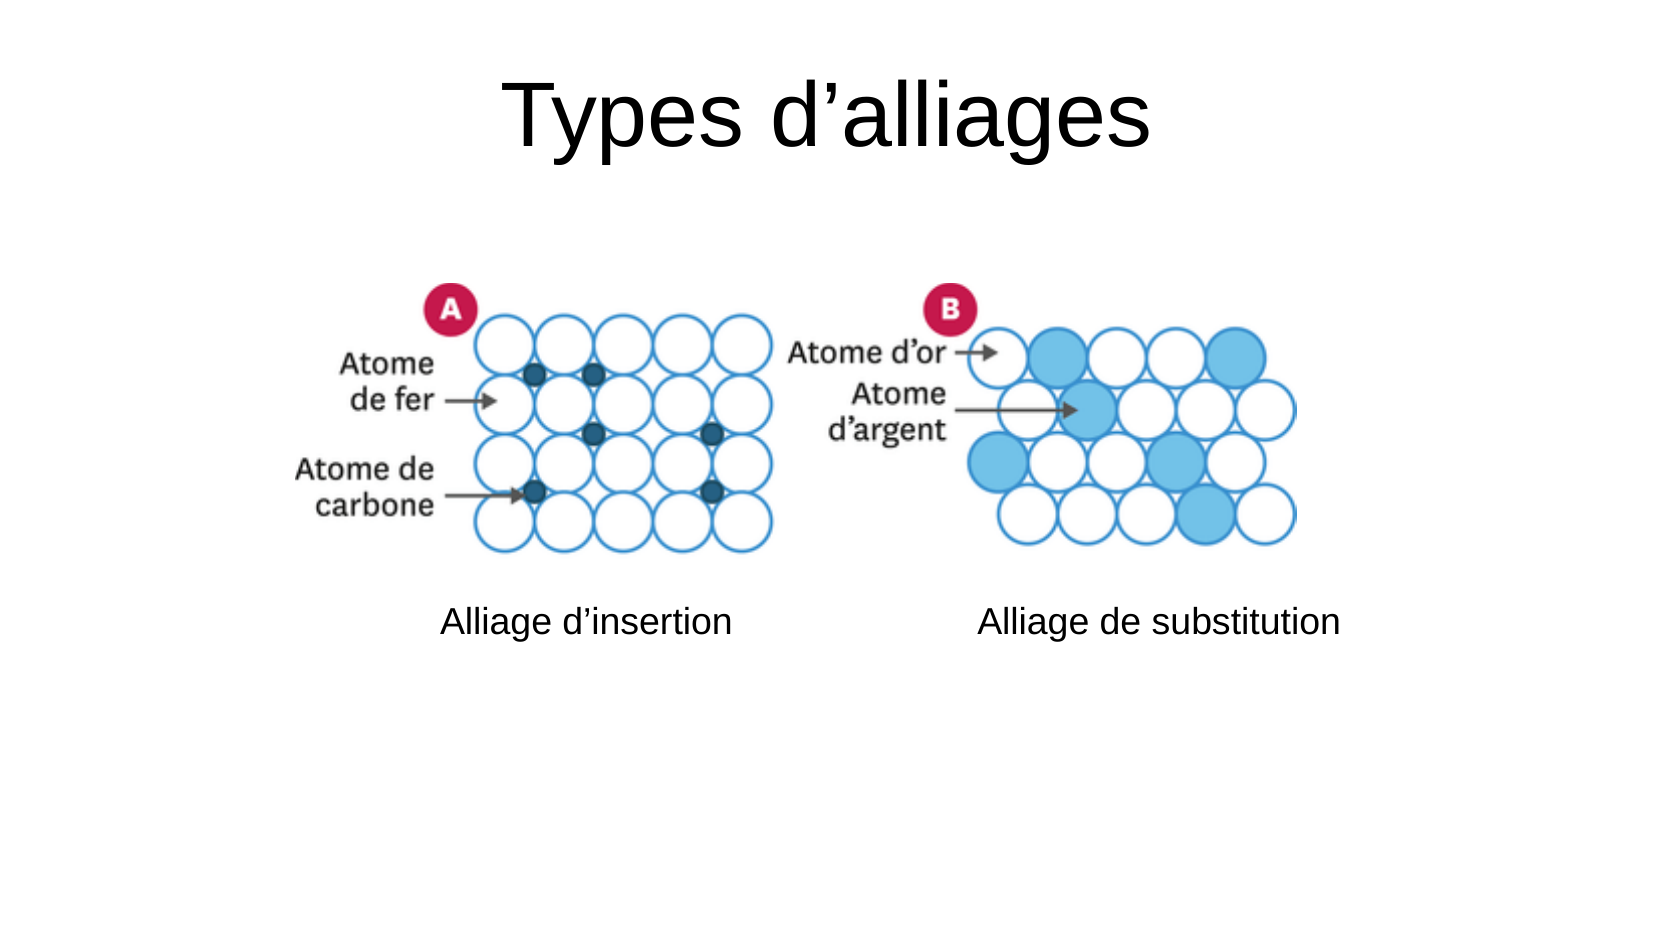

# Types d’alliages
Alliage d’insertion
Alliage de substitution